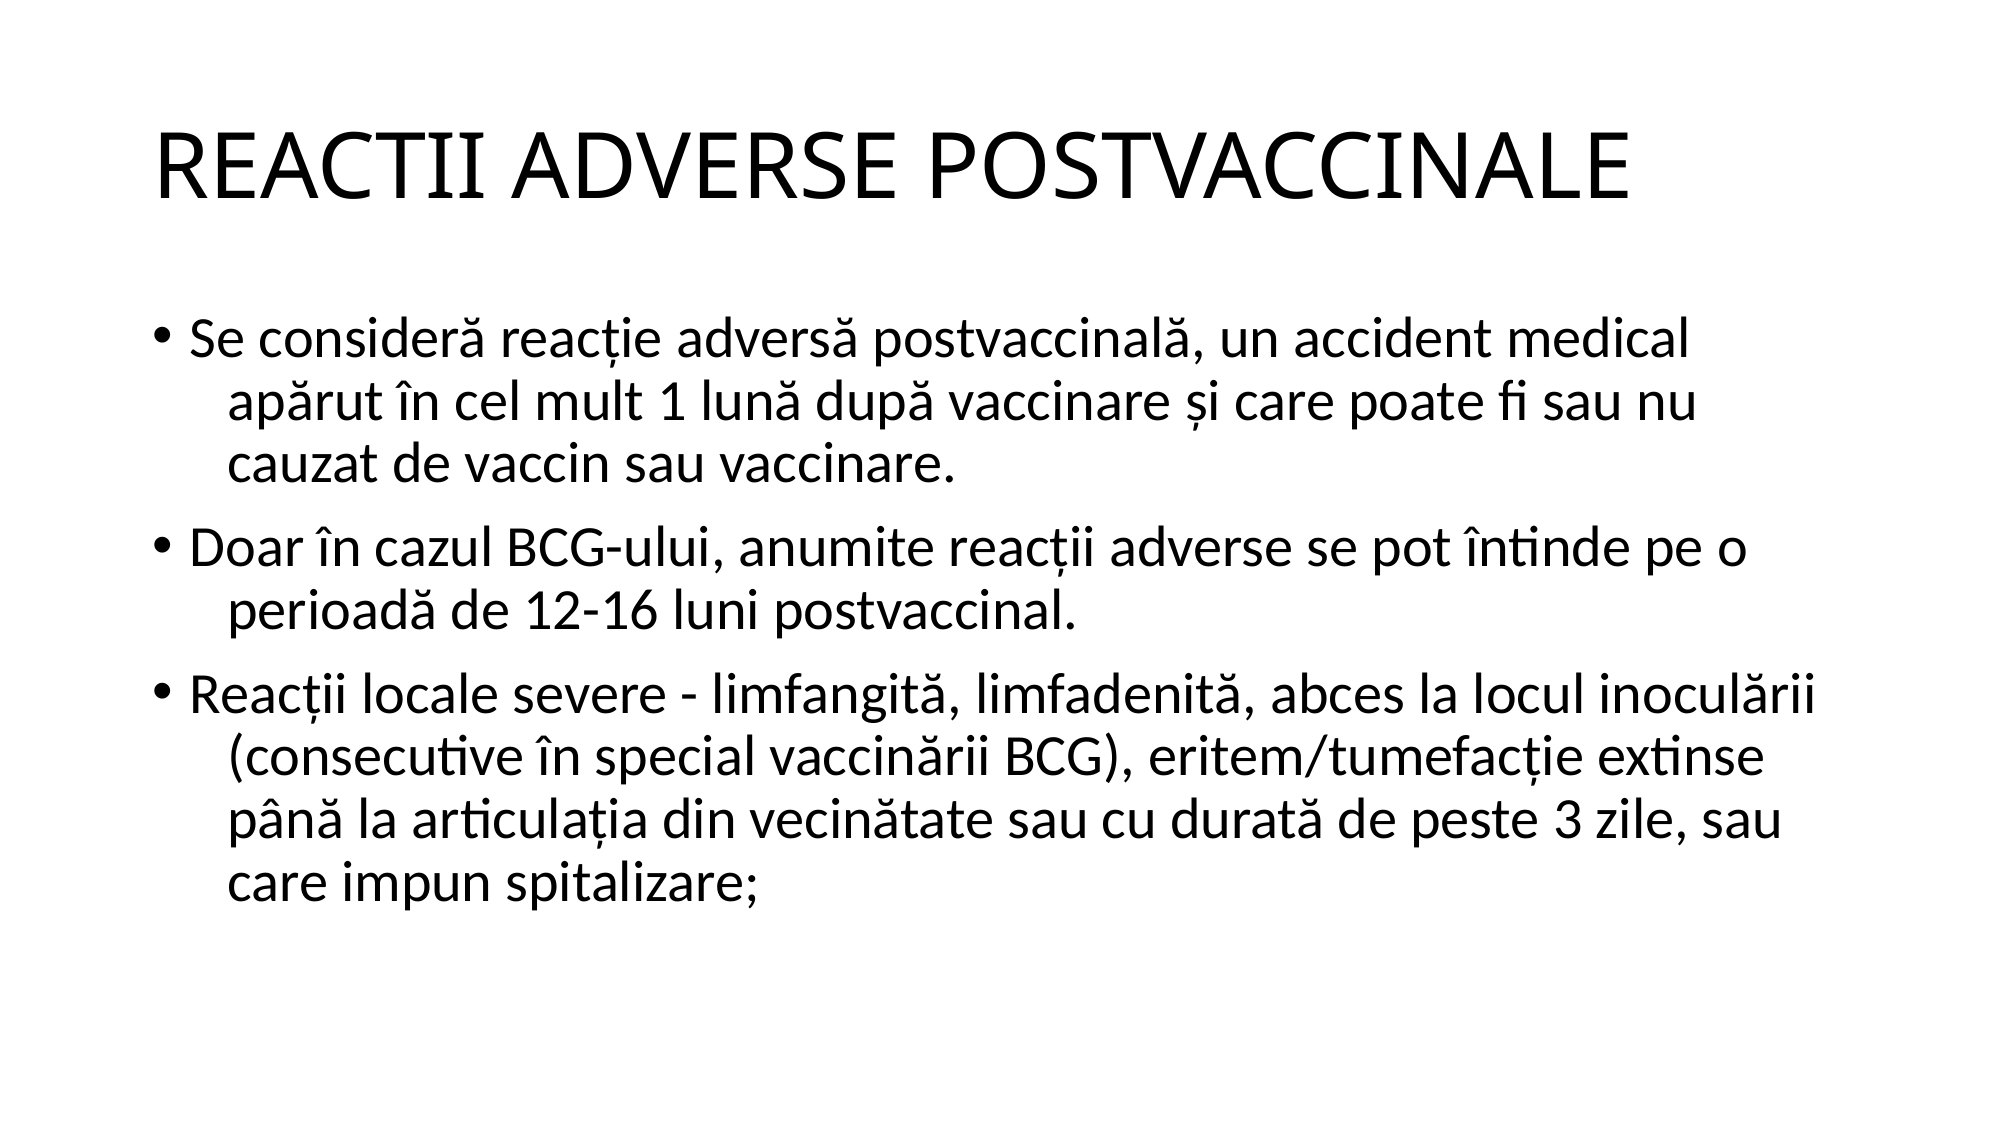

# REACTII ADVERSE POSTVACCINALE
Se consideră reacţie adversă postvaccinală, un accident medical apărut în cel mult 1 lună după vaccinare şi care poate fi sau nu cauzat de vaccin sau vaccinare.
Doar în cazul BCG-ului, anumite reacţii adverse se pot întinde pe o perioadă de 12-16 luni postvaccinal.
Reacţii locale severe - limfangită, limfadenită, abces la locul inoculării (consecutive în special vaccinării BCG), eritem/tumefacţie extinse până la articulaţia din vecinătate sau cu durată de peste 3 zile, sau care impun spitalizare;